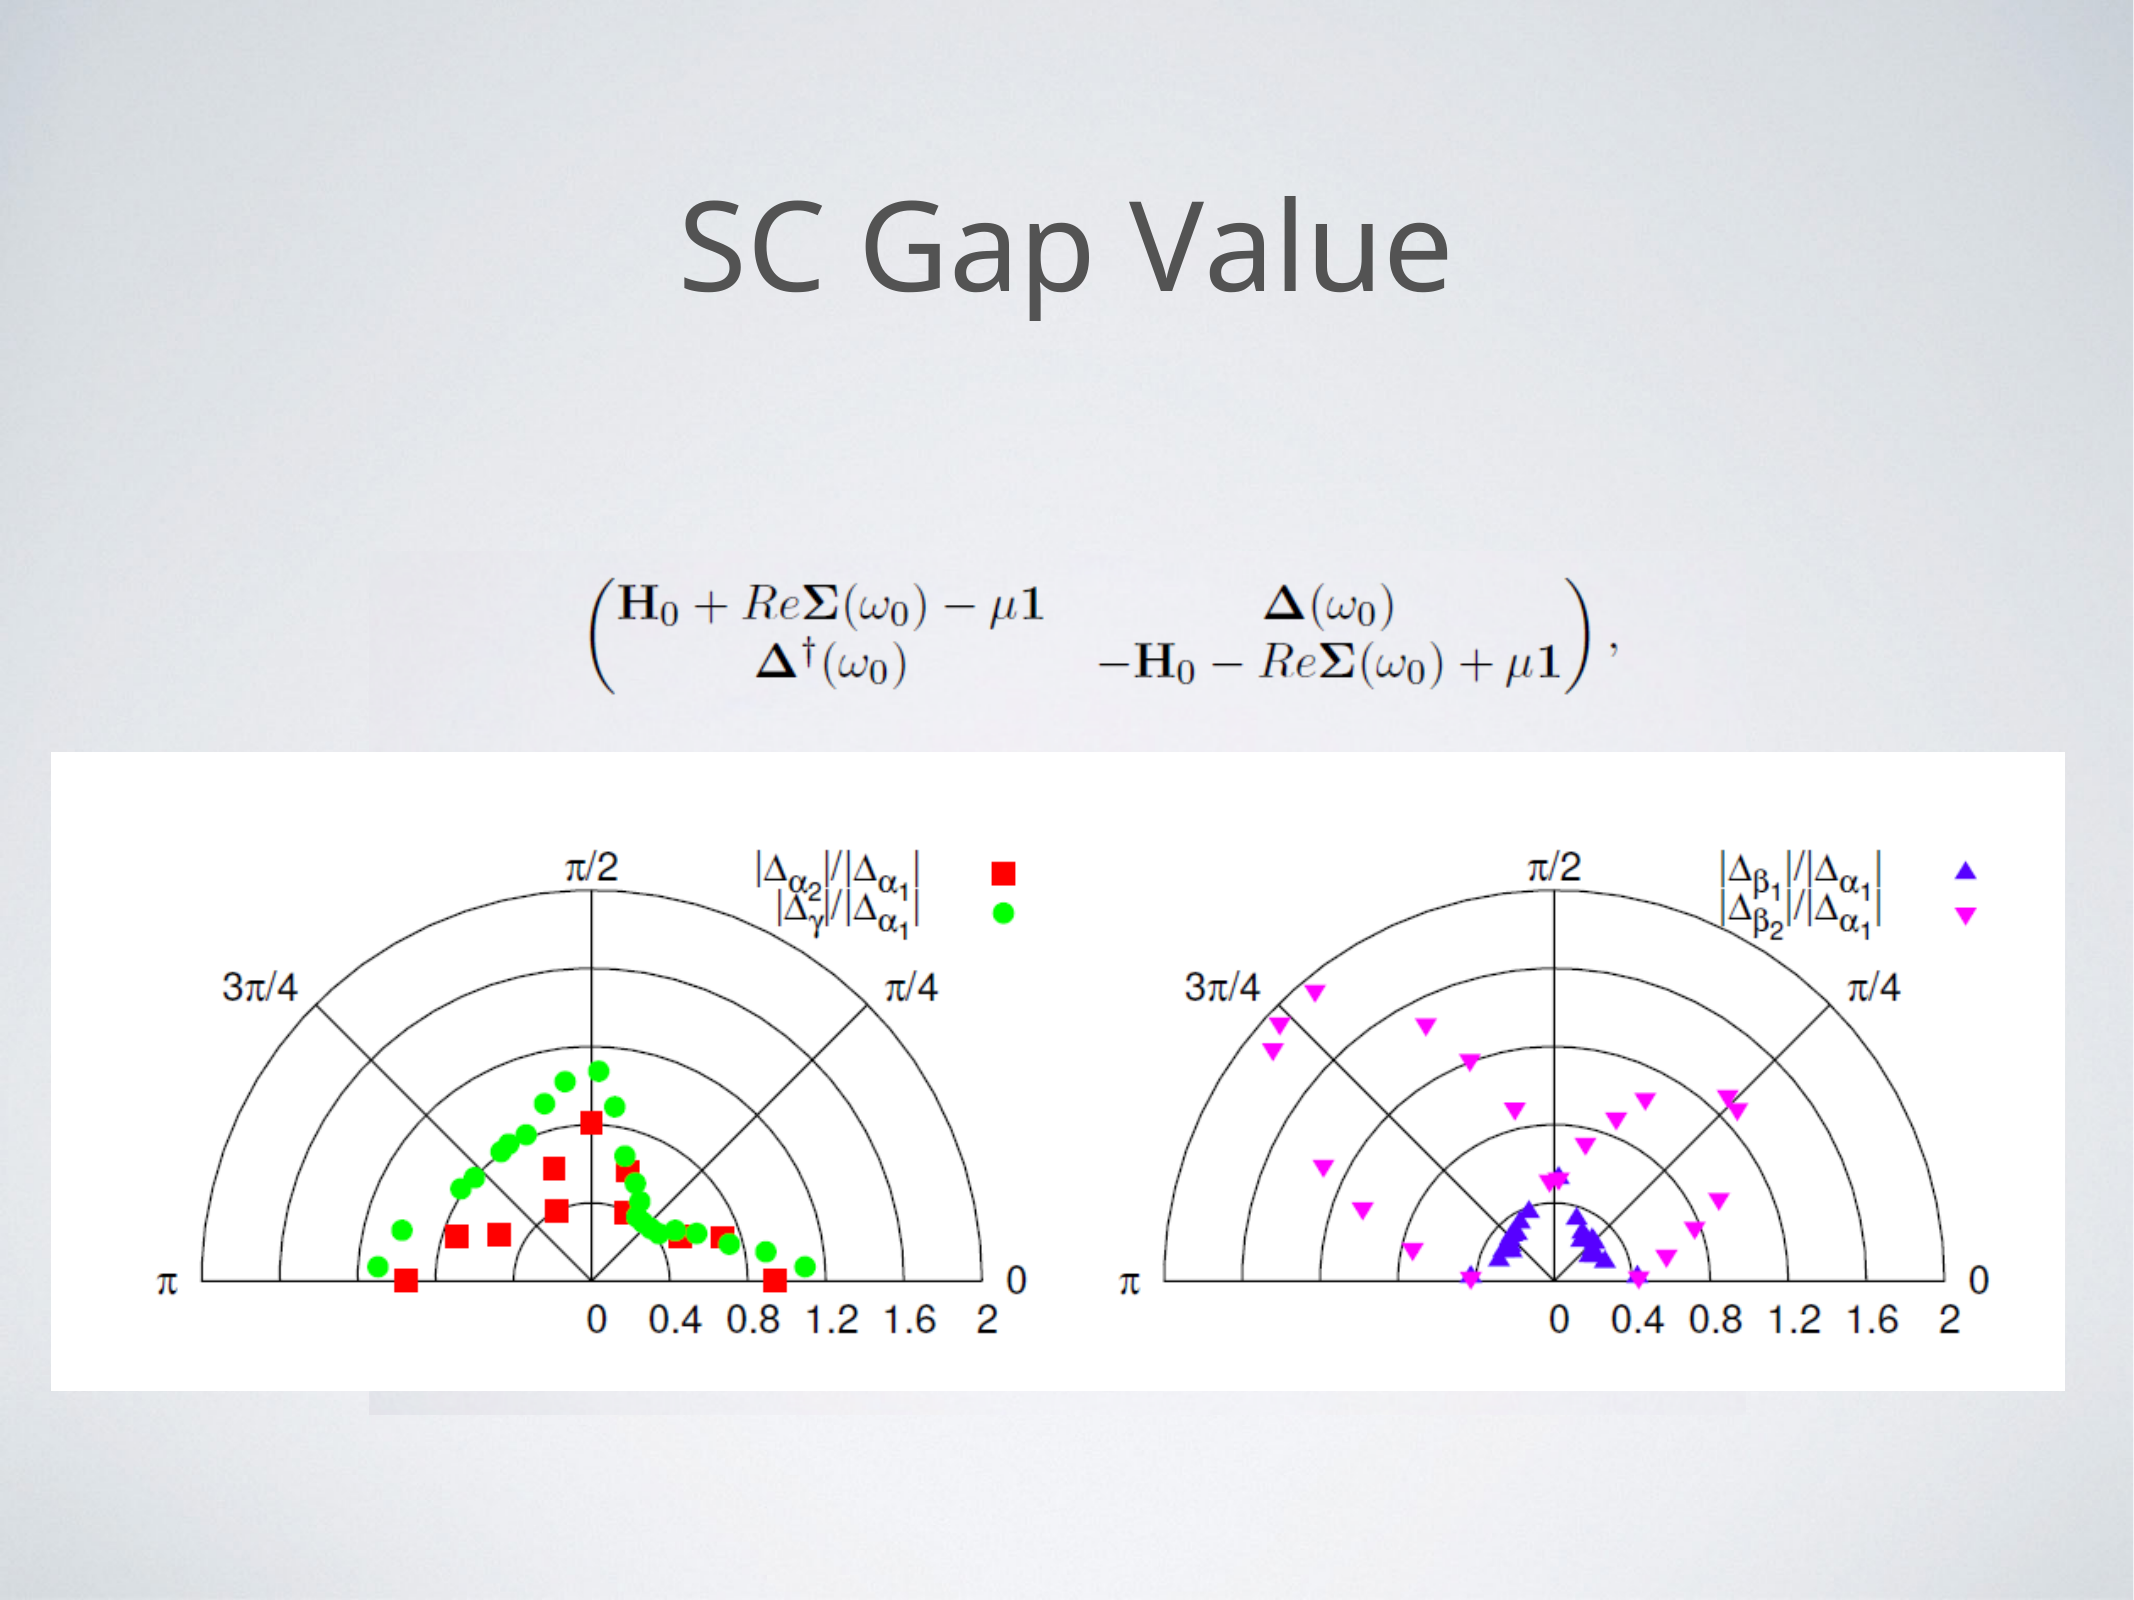

# SC Gap Value
Gap equation: pairing channel and symmetry not magnitude